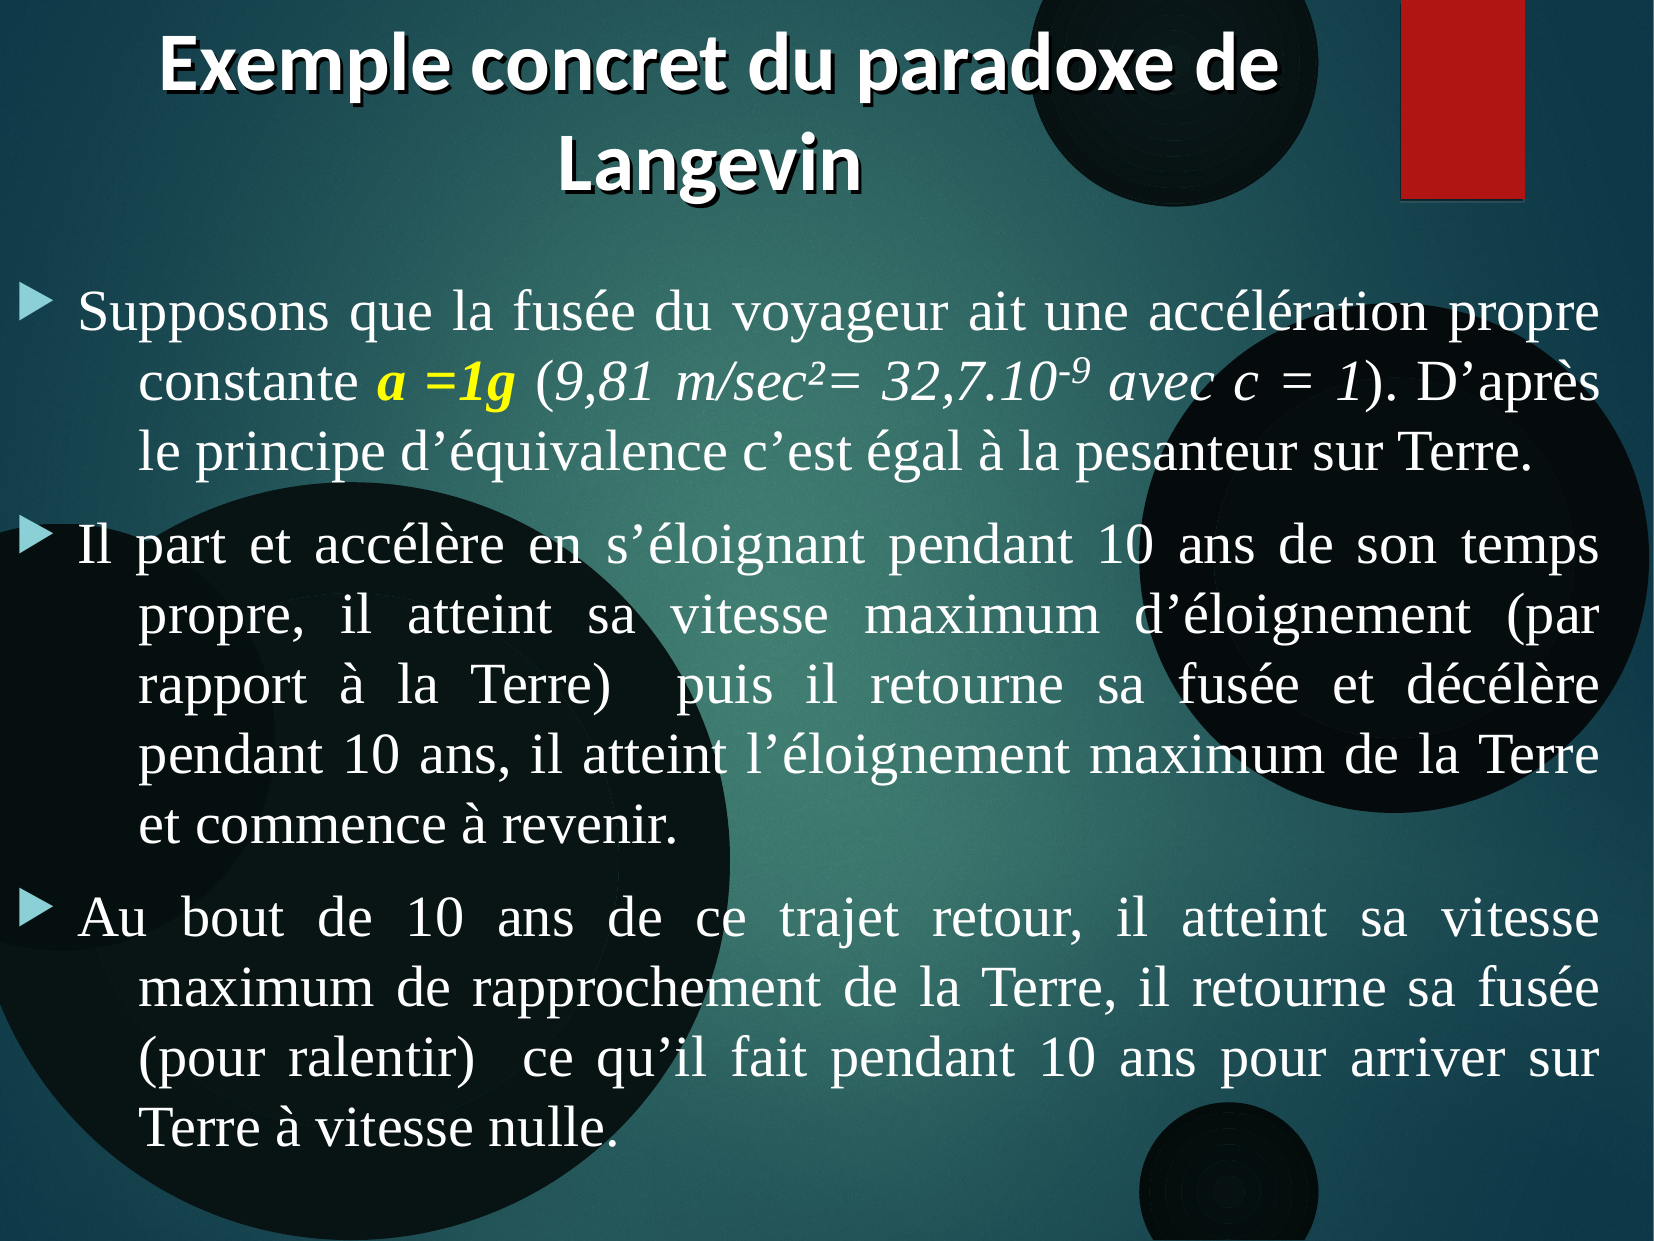

# Exemple concret du paradoxe de Langevin
Supposons que la fusée du voyageur ait une accélération propre constante a =1g (9,81 m/sec²= 32,7.10-9 avec c = 1). D’après le principe d’équivalence c’est égal à la pesanteur sur Terre.
Il part et accélère en s’éloignant pendant 10 ans de son temps propre, il atteint sa vitesse maximum d’éloignement (par rapport à la Terre) puis il retourne sa fusée et décélère pendant 10 ans, il atteint l’éloignement maximum de la Terre et commence à revenir.
Au bout de 10 ans de ce trajet retour, il atteint sa vitesse maximum de rapprochement de la Terre, il retourne sa fusée (pour ralentir) ce qu’il fait pendant 10 ans pour arriver sur Terre à vitesse nulle.